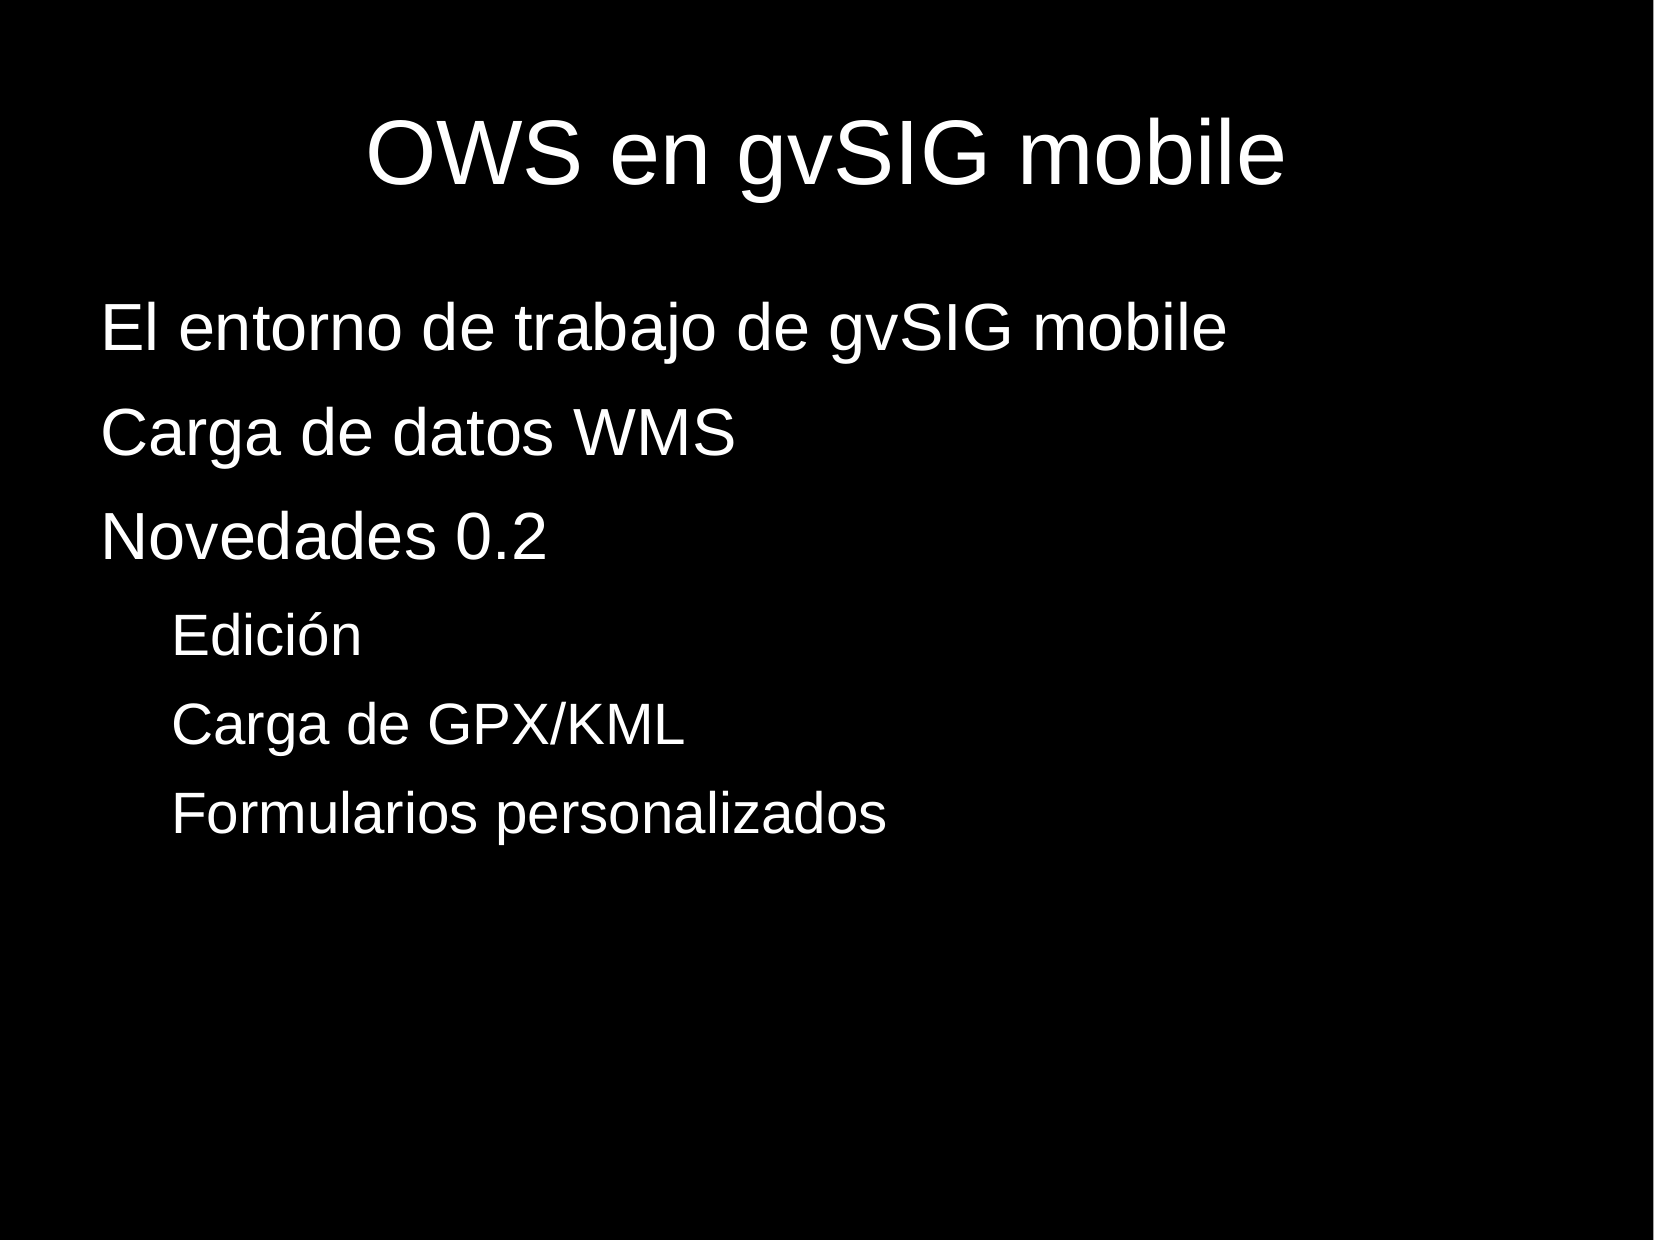

# OWS en gvSIG mobile
El entorno de trabajo de gvSIG mobile
Carga de datos WMS
Novedades 0.2
Edición
Carga de GPX/KML
Formularios personalizados